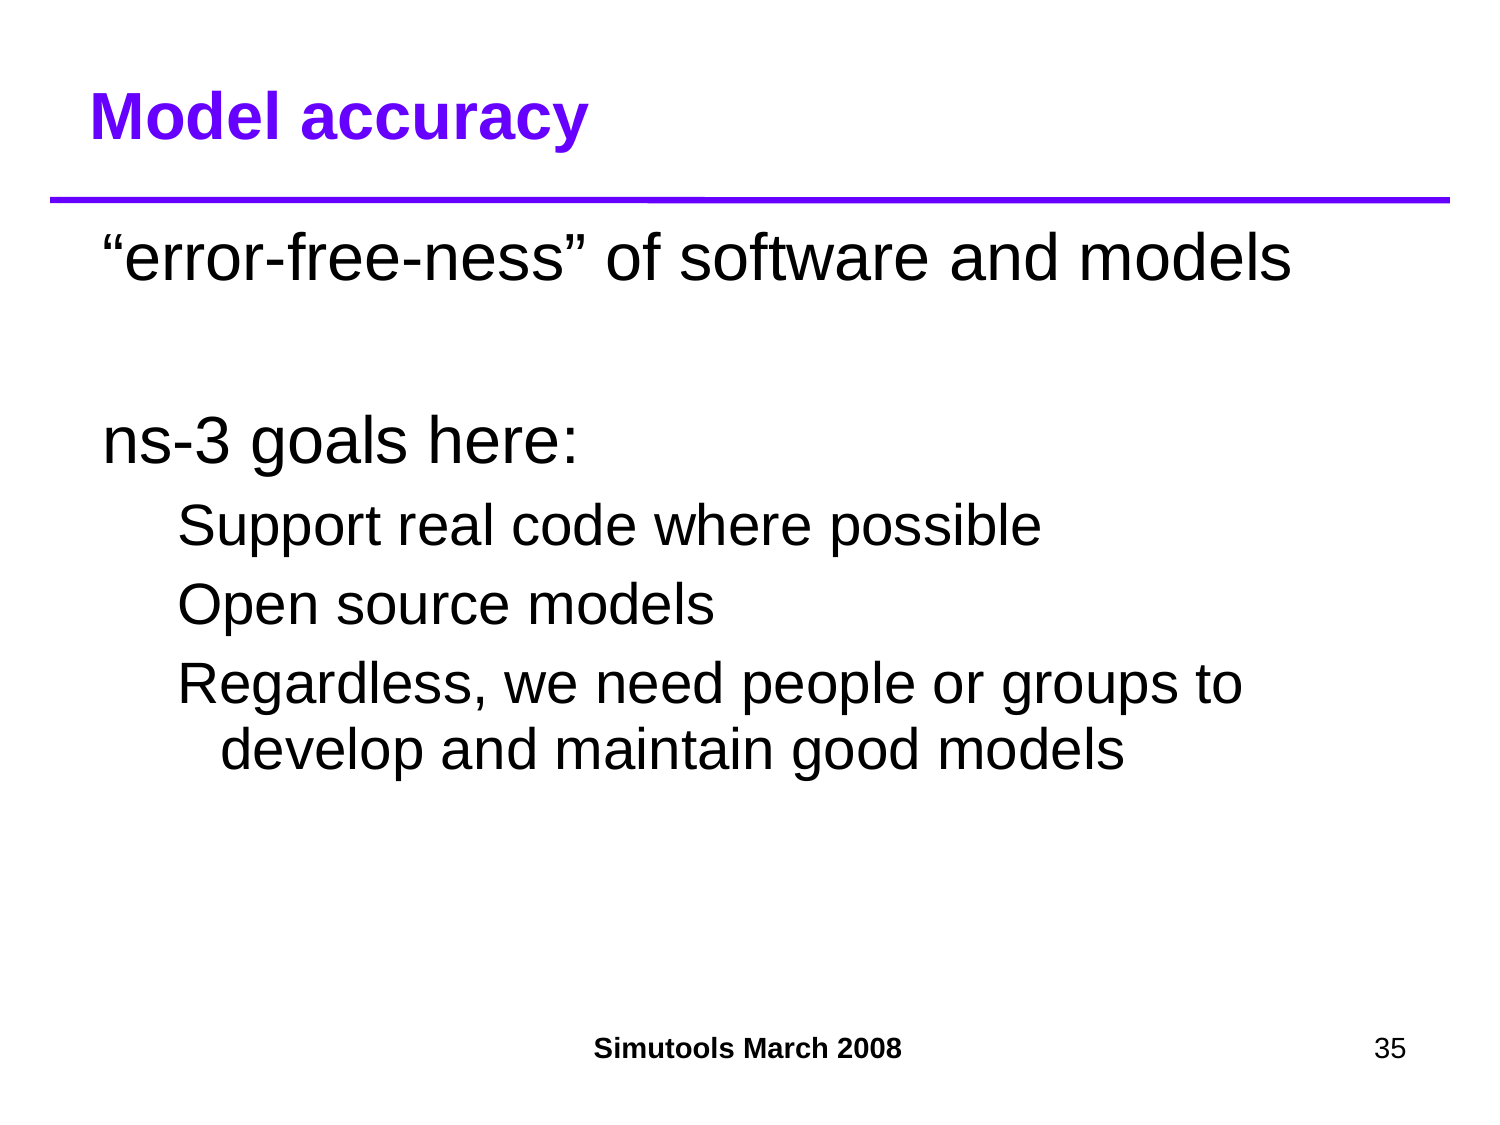

# Model accuracy
“error-free-ness” of software and models
ns-3 goals here:
Support real code where possible
Open source models
Regardless, we need people or groups to develop and maintain good models
35